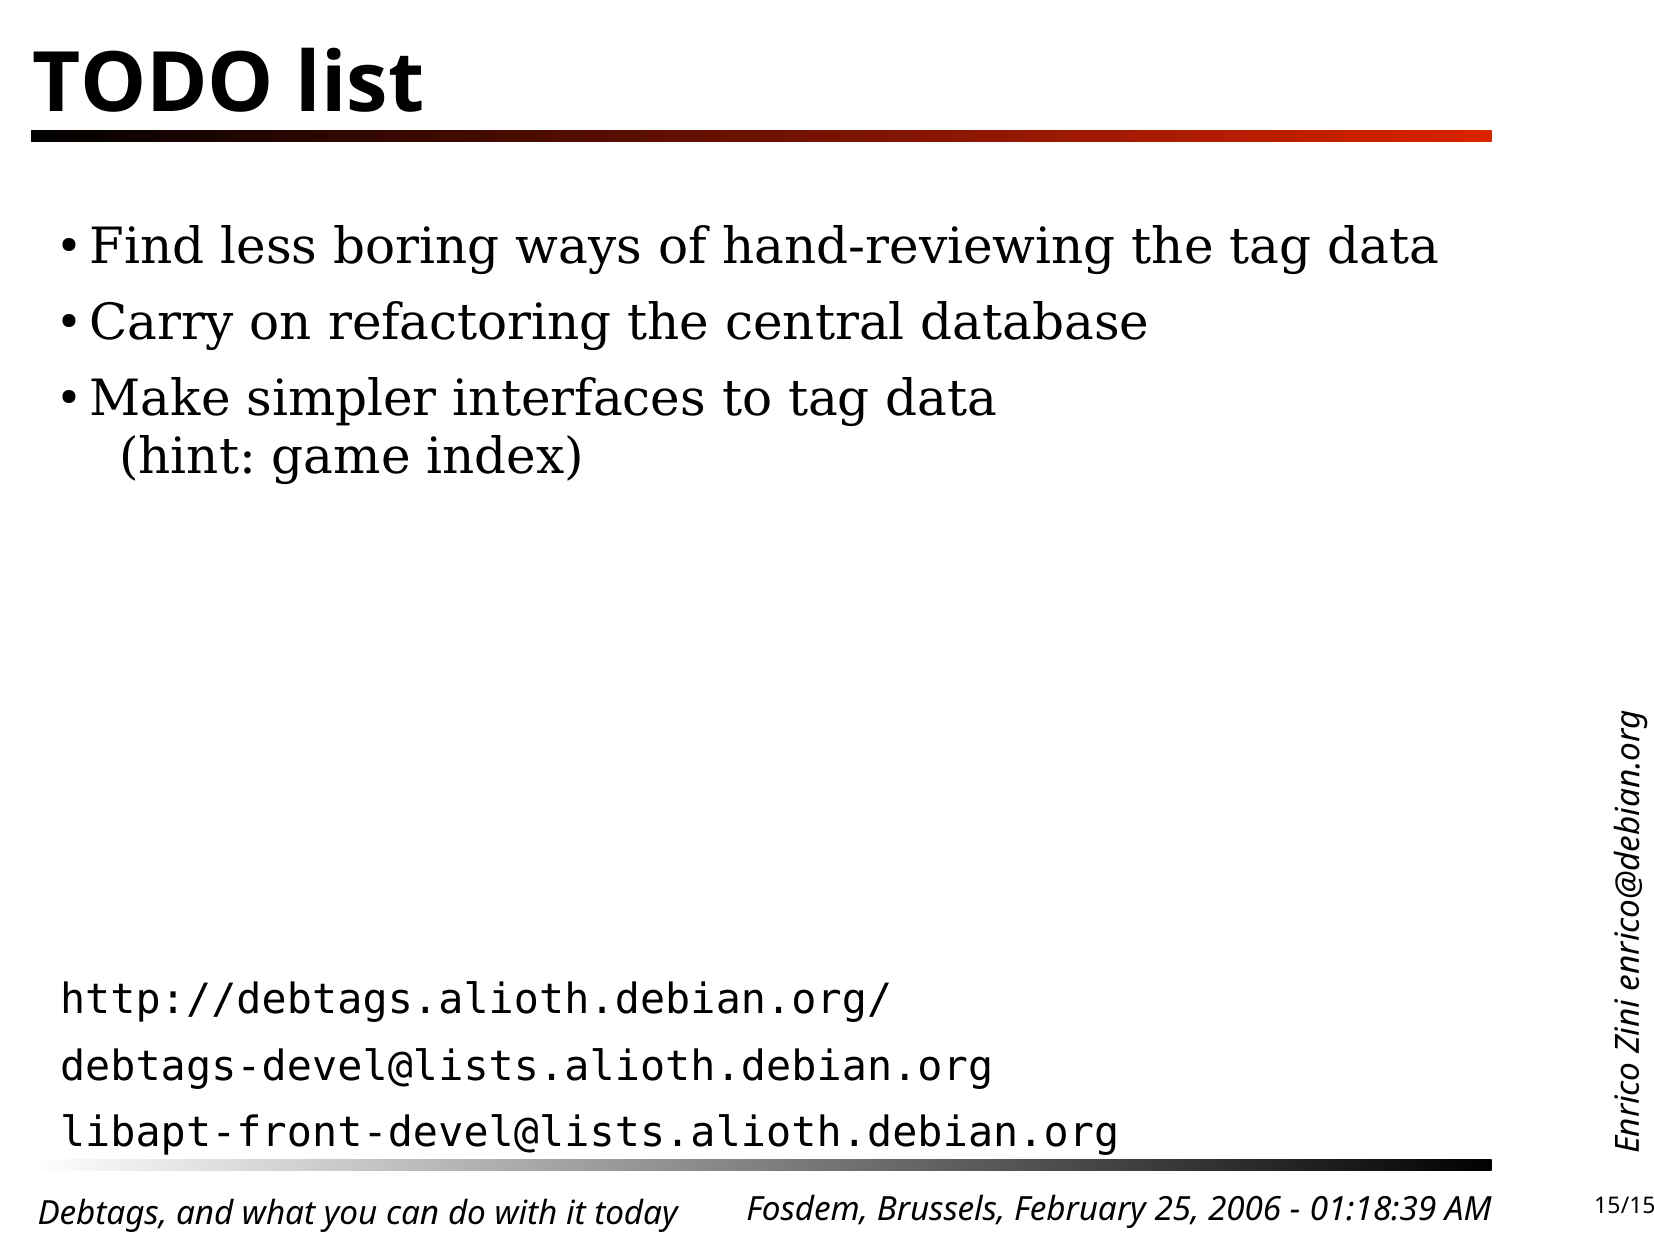

TODO list
Find less boring ways of hand-reviewing the tag data
Carry on refactoring the central database
Make simpler interfaces to tag data
(hint: game index)
http://debtags.alioth.debian.org/
debtags-devel@lists.alioth.debian.org
libapt-front-devel@lists.alioth.debian.org